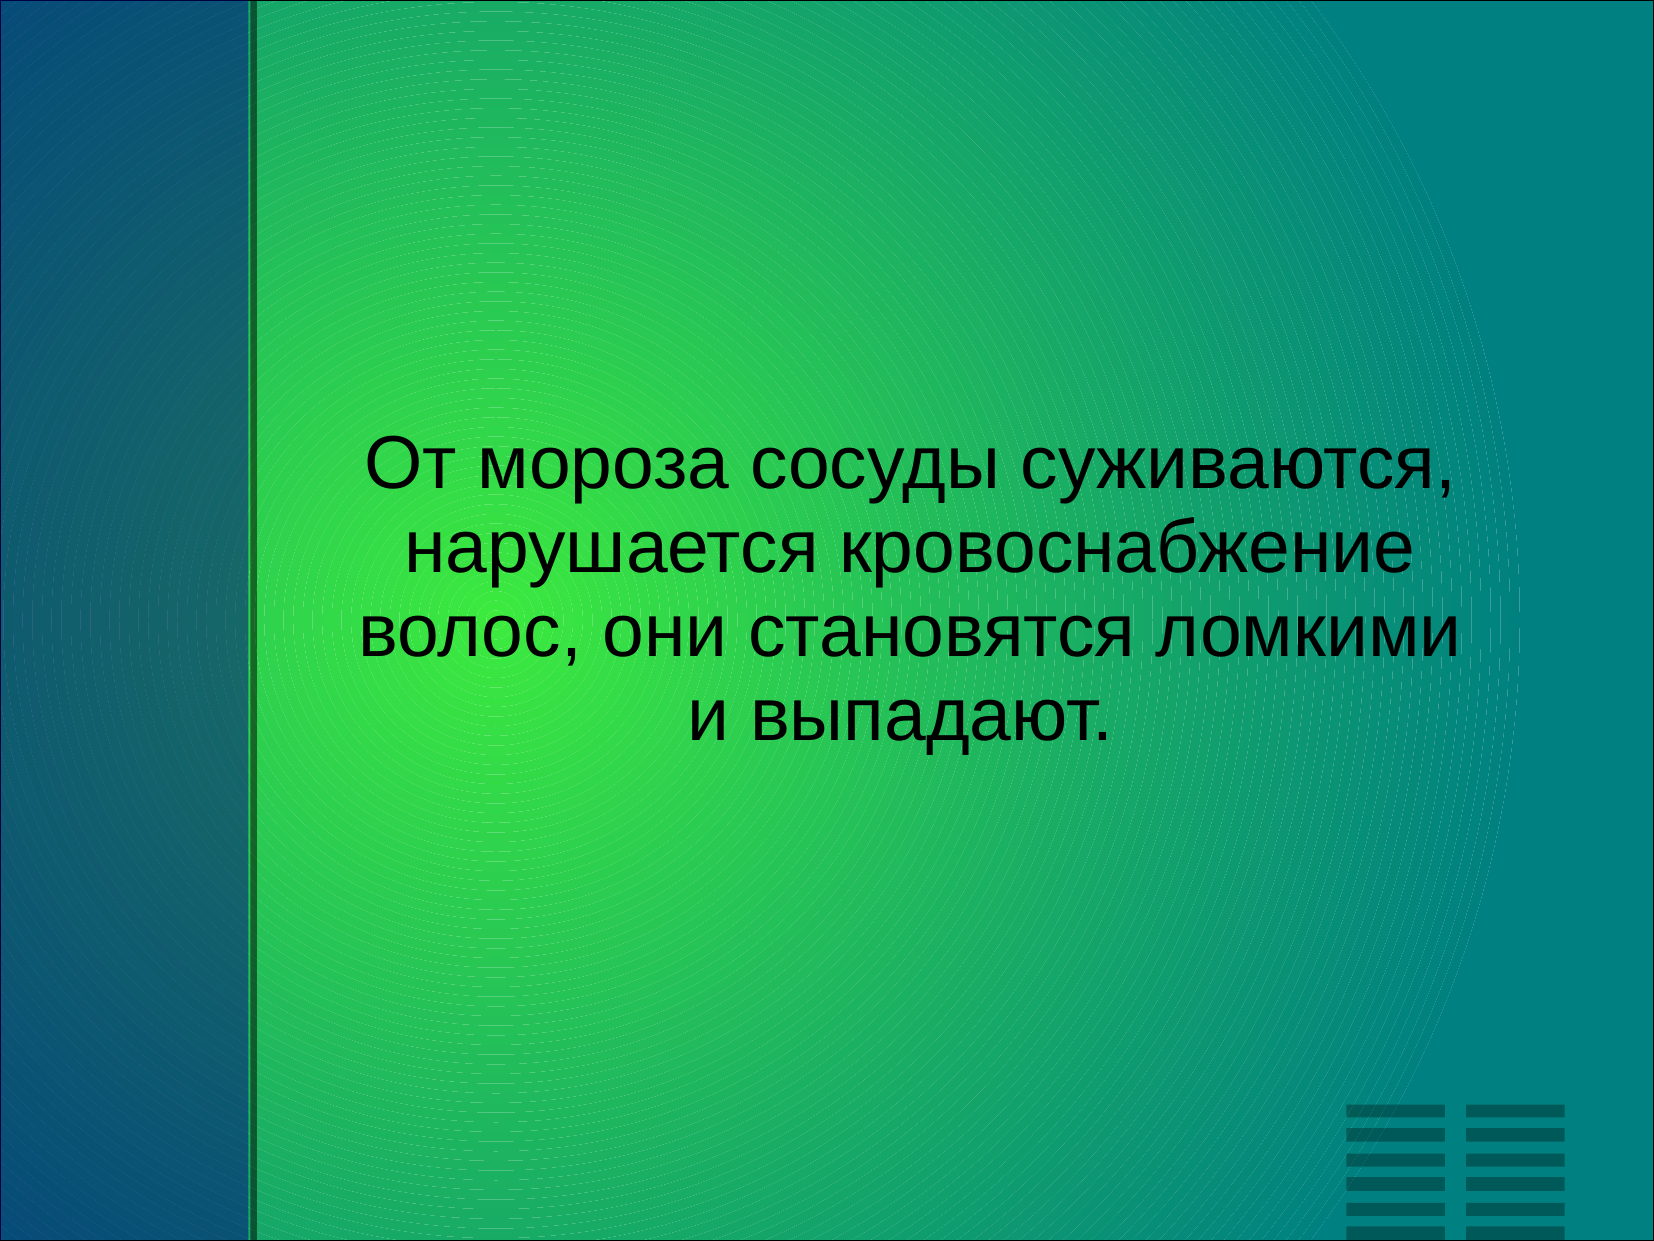

#
От мороза сосуды суживаются, нарушается кровоснабжение волос, они становятся ломкими и выпадают.